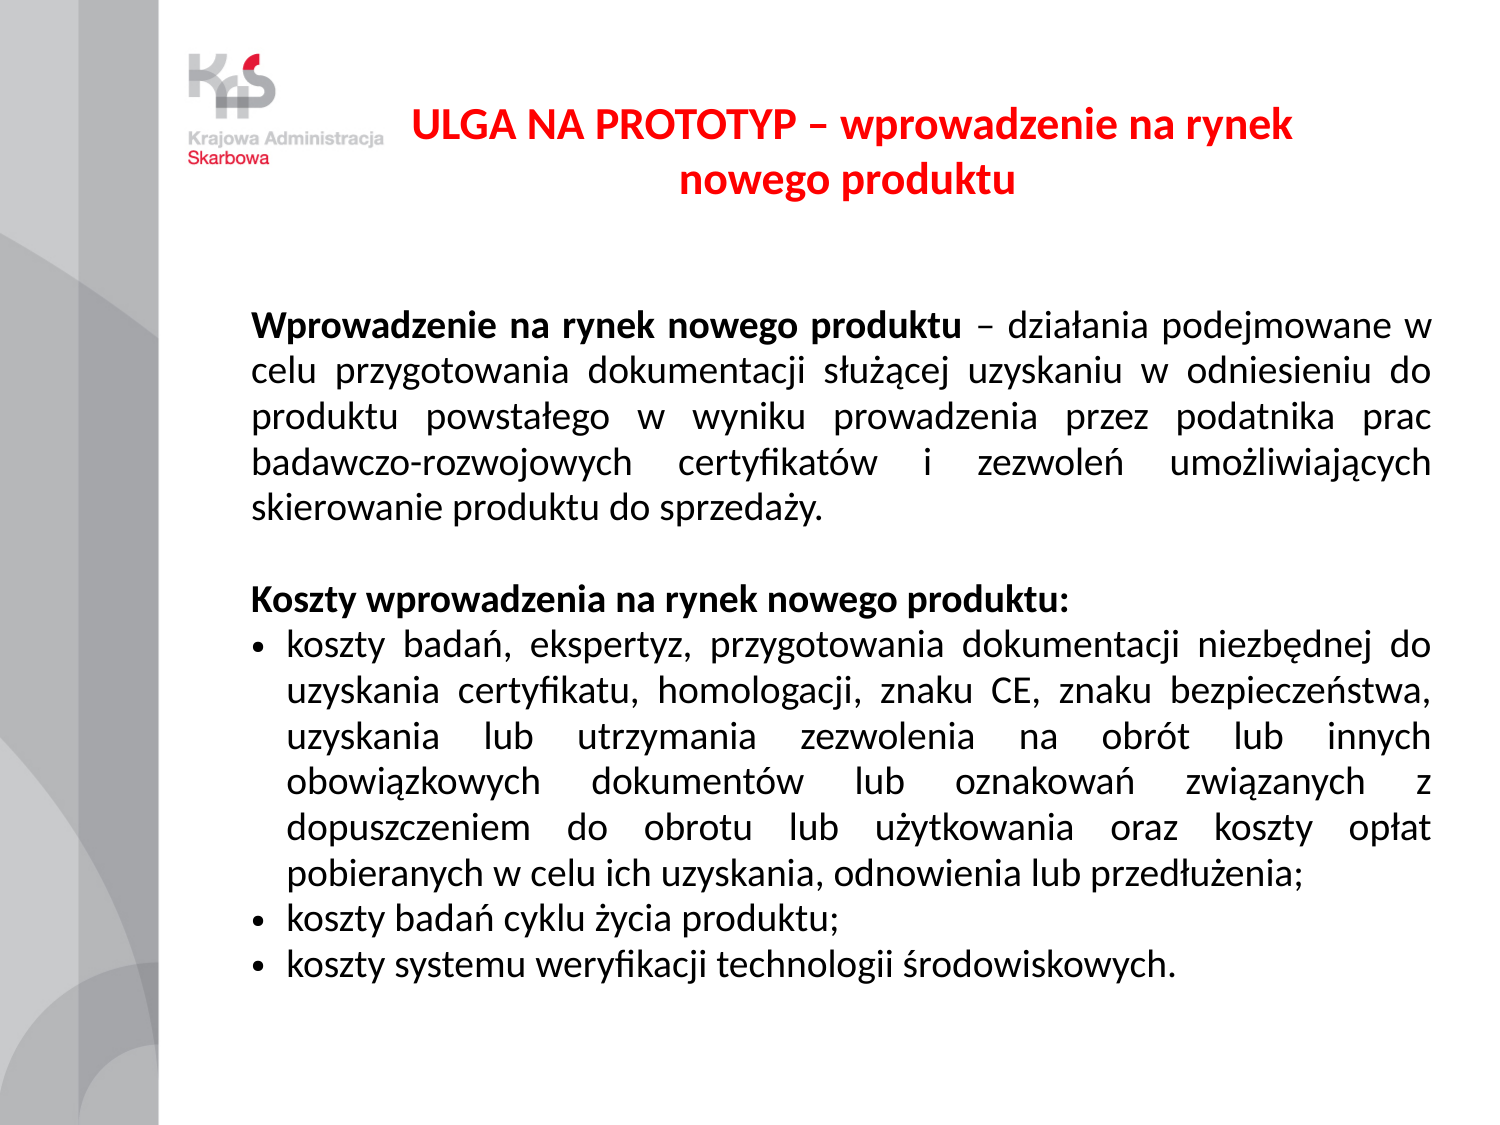

# ULGA NA PROTOTYP – wprowadzenie na rynek nowego produktu
Wprowadzenie na rynek nowego produktu – działania podejmowane w celu przygotowania dokumentacji służącej uzyskaniu w odniesieniu do produktu powstałego w wyniku prowadzenia przez podatnika prac badawczo-rozwojowych certyfikatów i zezwoleń umożliwiających skierowanie produktu do sprzedaży.
Koszty wprowadzenia na rynek nowego produktu:
koszty badań, ekspertyz, przygotowania dokumentacji niezbędnej do uzyskania certyfikatu, homologacji, znaku CE, znaku bezpieczeństwa, uzyskania lub utrzymania zezwolenia na obrót lub innych obowiązkowych dokumentów lub oznakowań związanych z dopuszczeniem do obrotu lub użytkowania oraz koszty opłat pobieranych w celu ich uzyskania, odnowienia lub przedłużenia;
koszty badań cyklu życia produktu;
koszty systemu weryfikacji technologii środowiskowych.